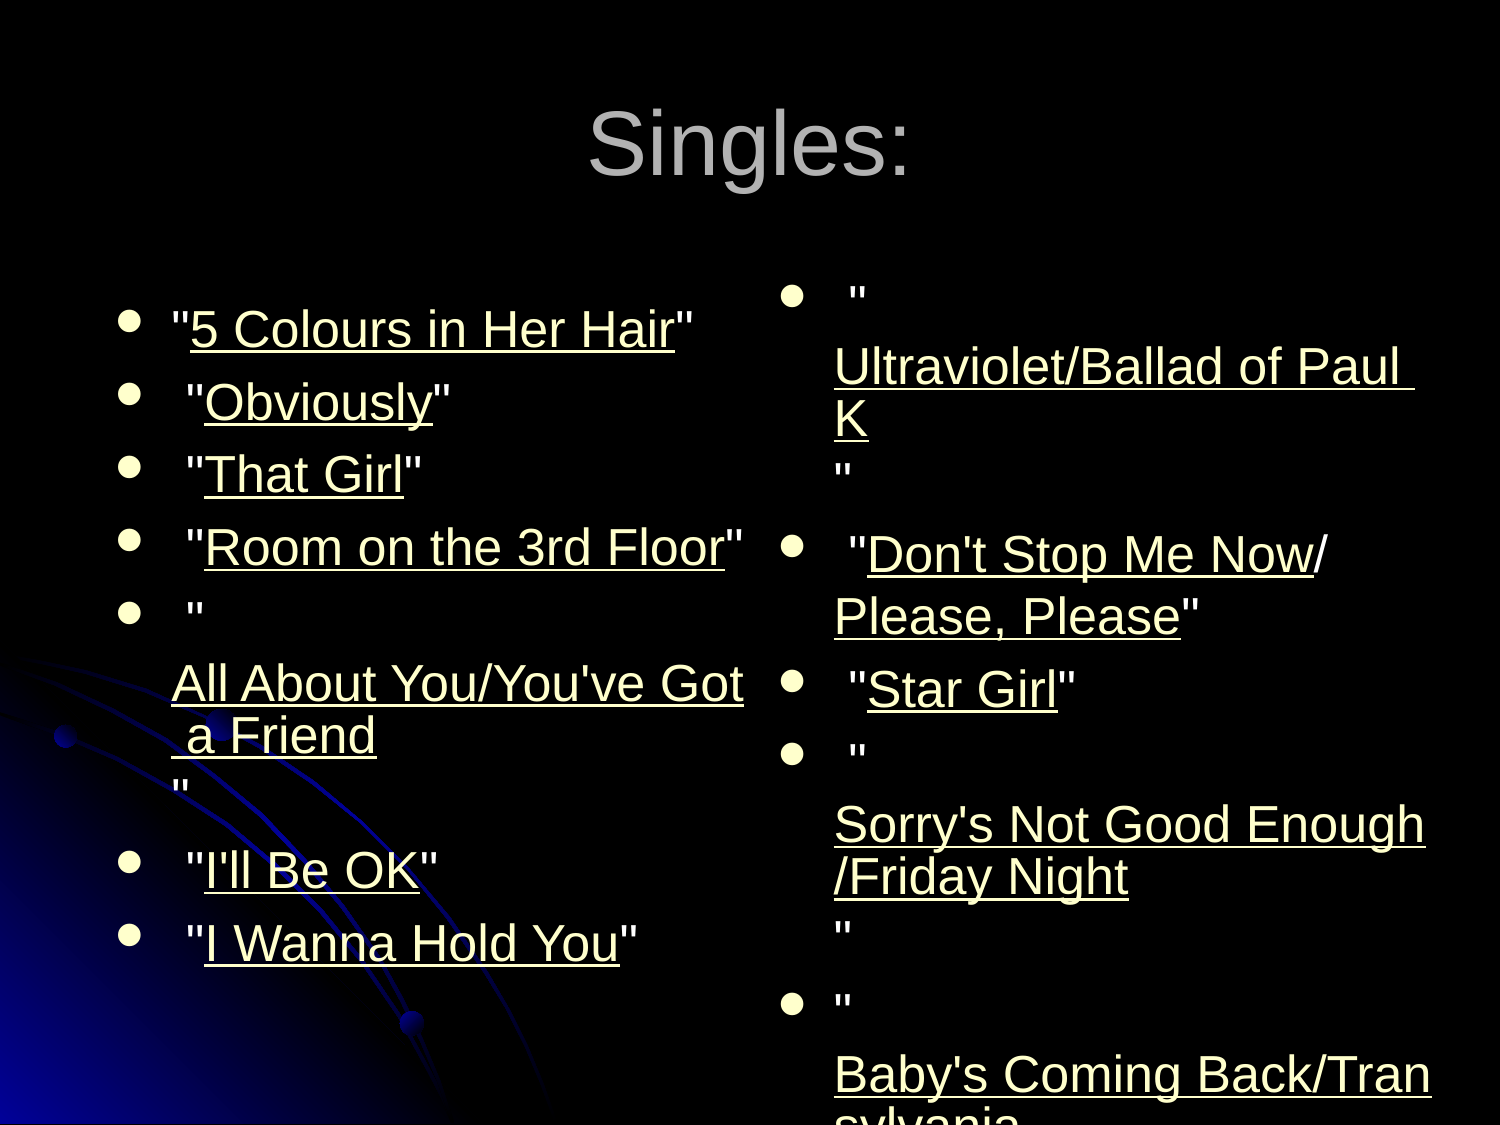

# Singles:
 "Ultraviolet/Ballad of Paul K"
 "Don't Stop Me Now/Please, Please"
 "Star Girl"
 "Sorry's Not Good Enough/Friday Night"
"Baby's Coming Back/Transylvania"
"5 Colours in Her Hair"
 "Obviously"
 "That Girl"
 "Room on the 3rd Floor"
 "All About You/You've Got a Friend"
 "I'll Be OK"
 "I Wanna Hold You"